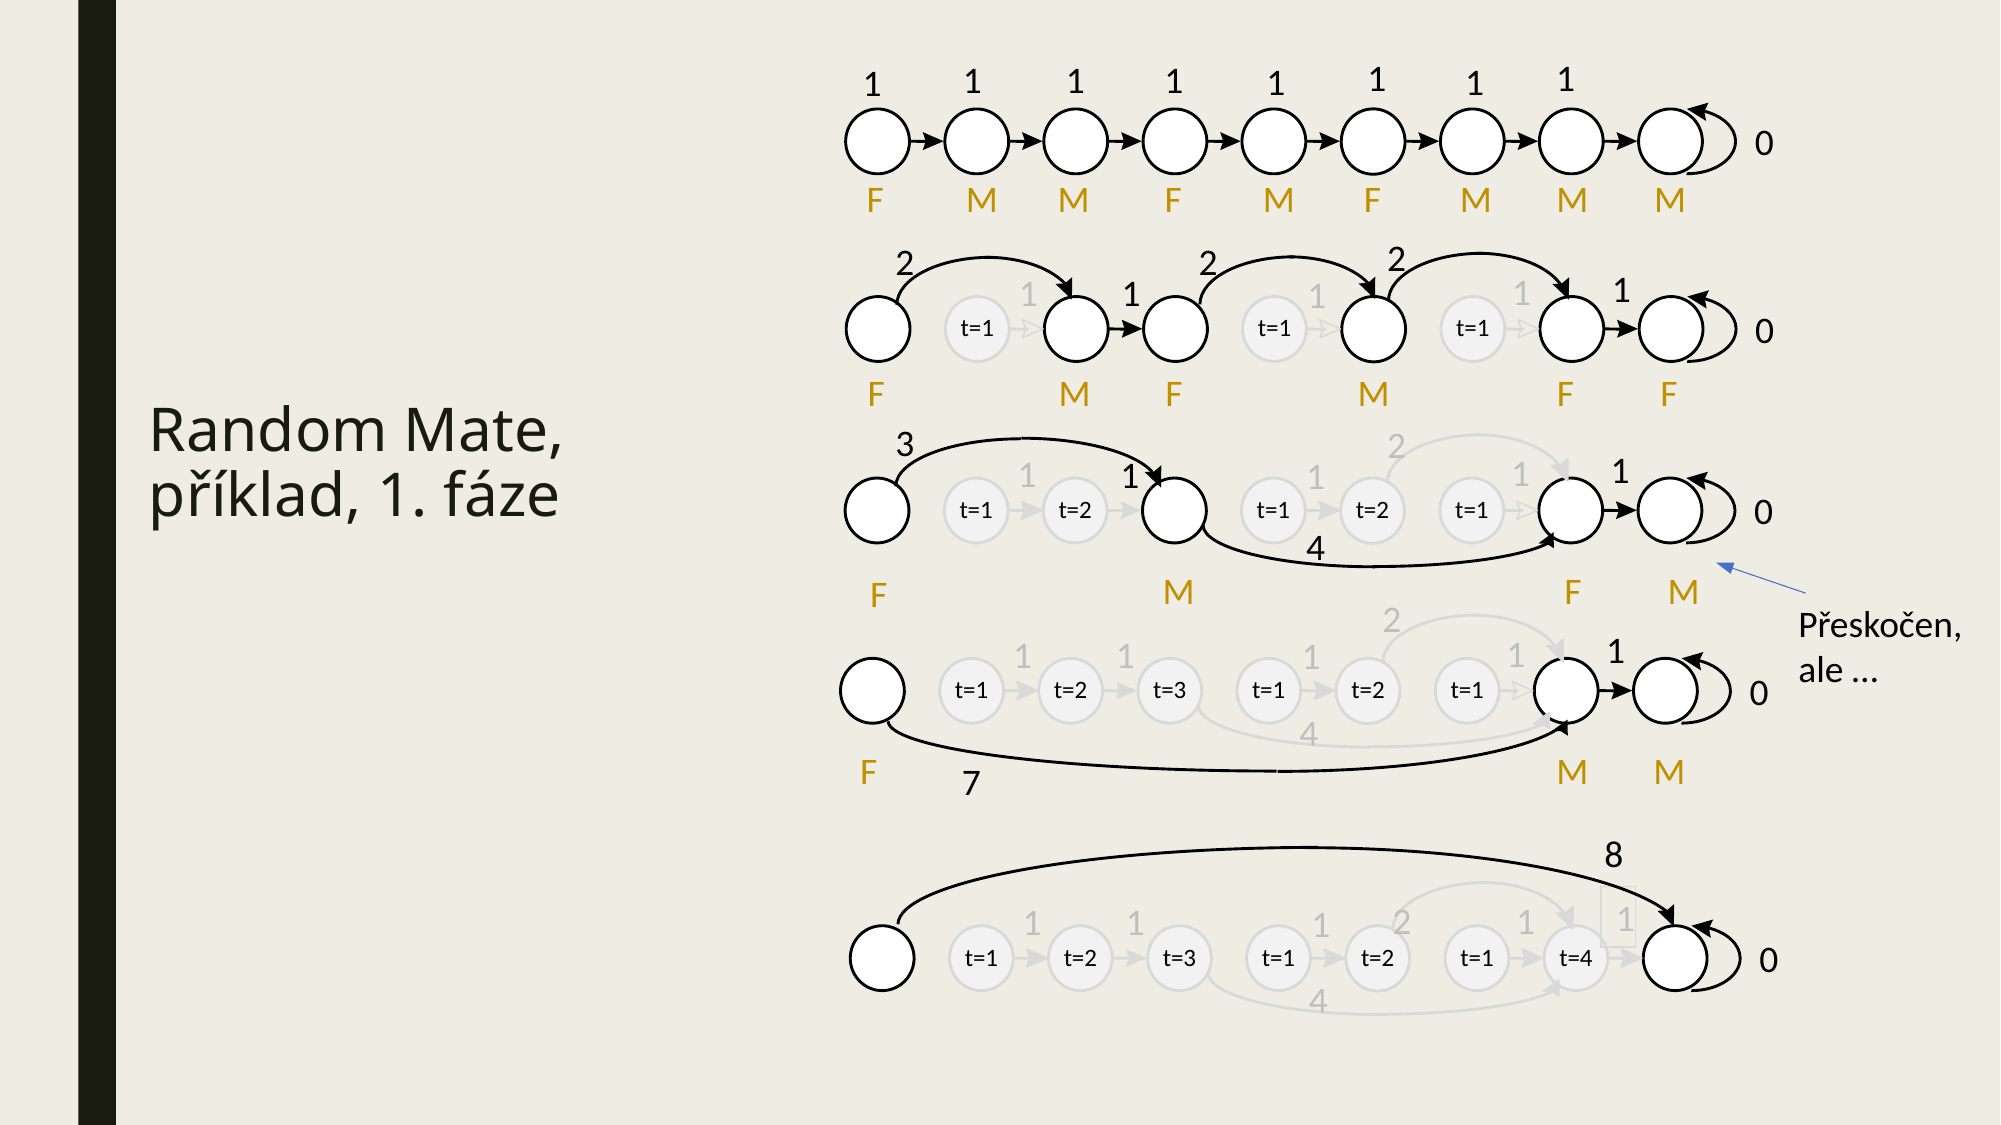

1
1
1
1
1
1
1
1
0
F
M
M
F
M
F
M
M
M
2
2
2
1
1
1
1
1
t=1
t=1
t=1
0
F
M
F
M
F
F
# Random Mate, příklad, 1. fáze
3
2
1
1
1
1
1
t=1
t=2
t=1
t=2
t=1
0
4
M
F
M
F
2
Přeskočen,
ale …
1
1
1
1
1
t=1
t=2
t=3
t=1
t=2
t=1
0
4
F
M
M
7
8
1
2
1
1
1
1
t=1
t=2
t=3
t=1
t=2
t=1
t=4
0
4